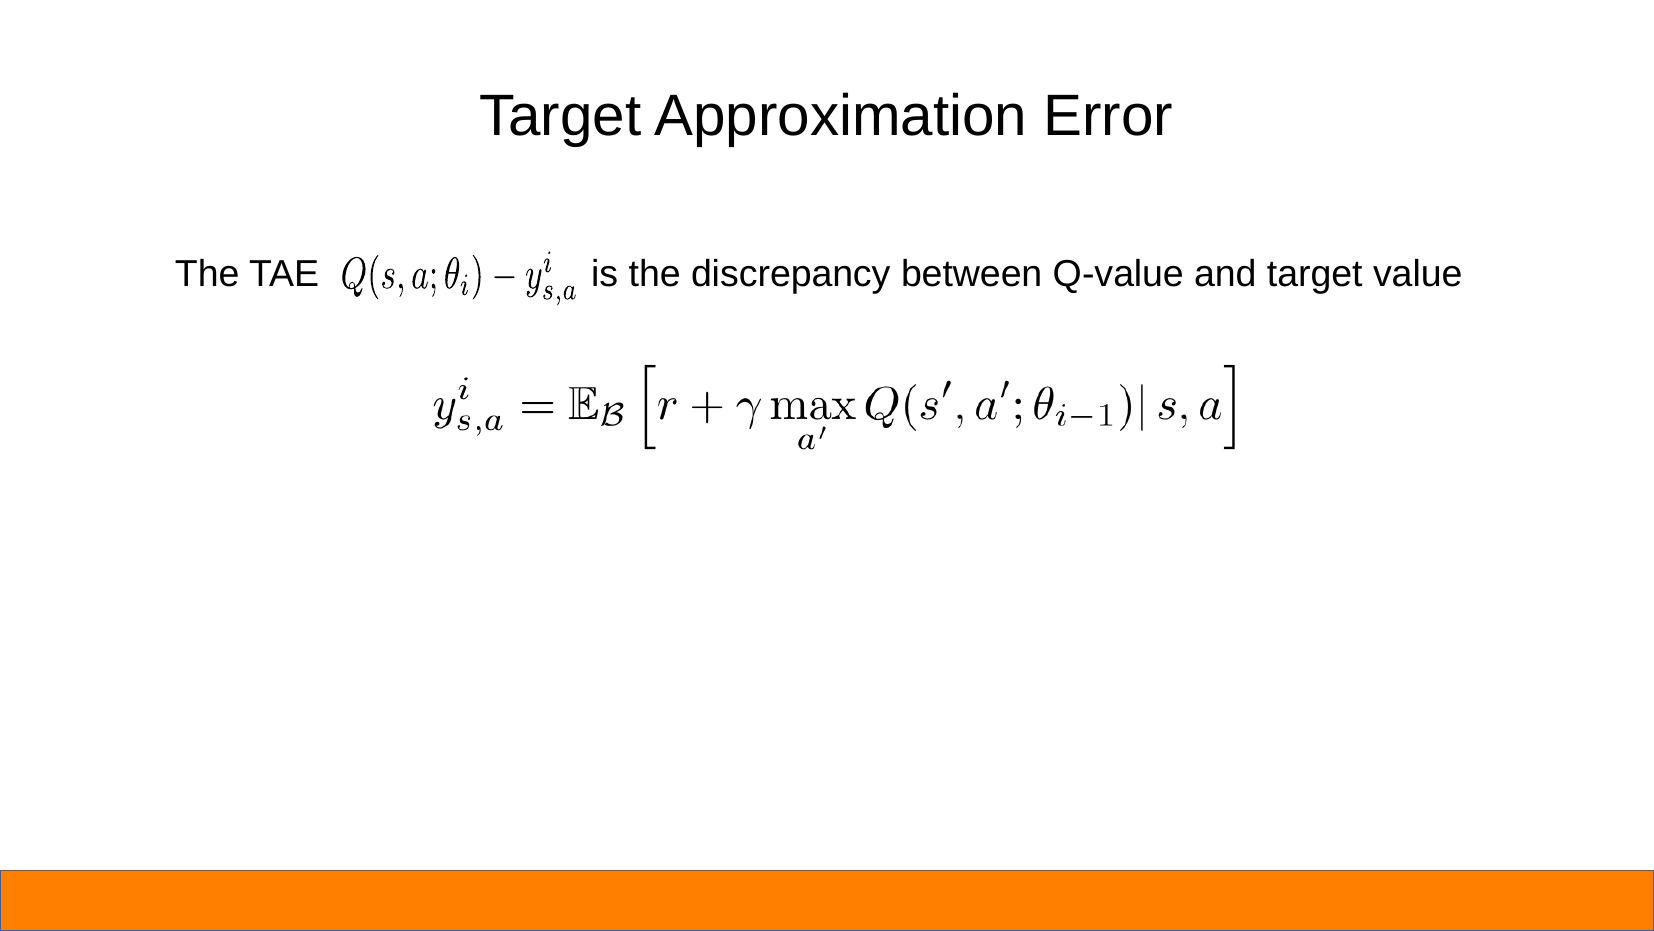

Target Approximation Error
The TAE is the discrepancy between Q-value and target value